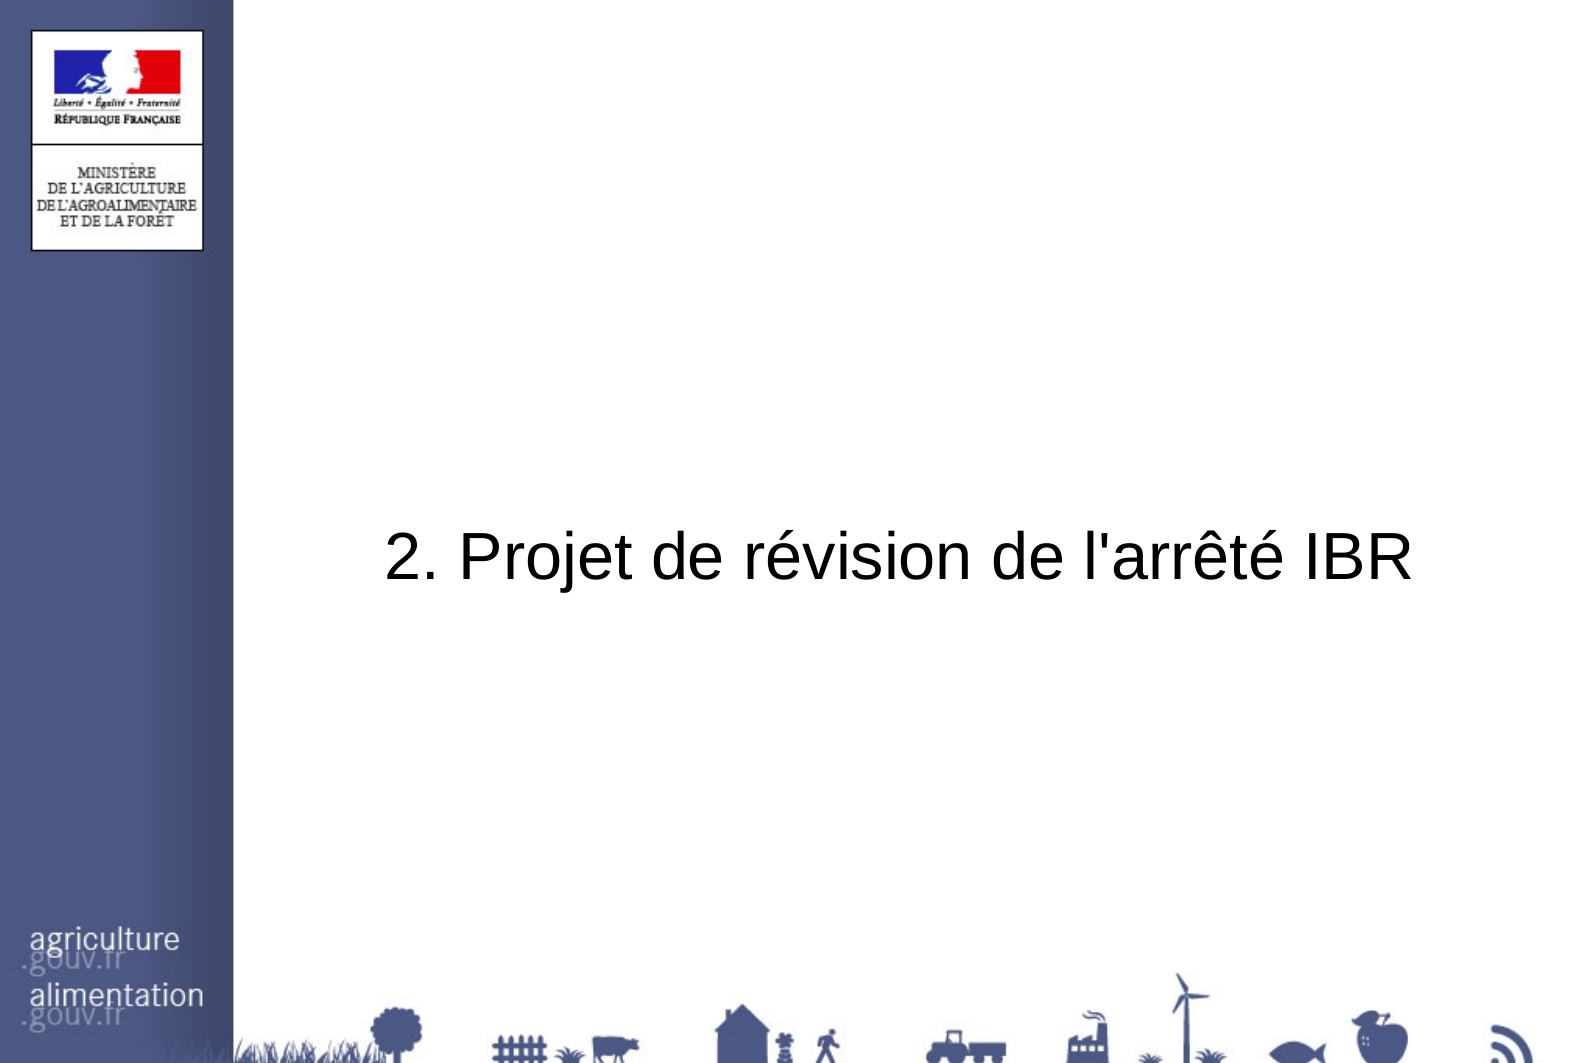

# 2. Projet de révision de l'arrêté IBR